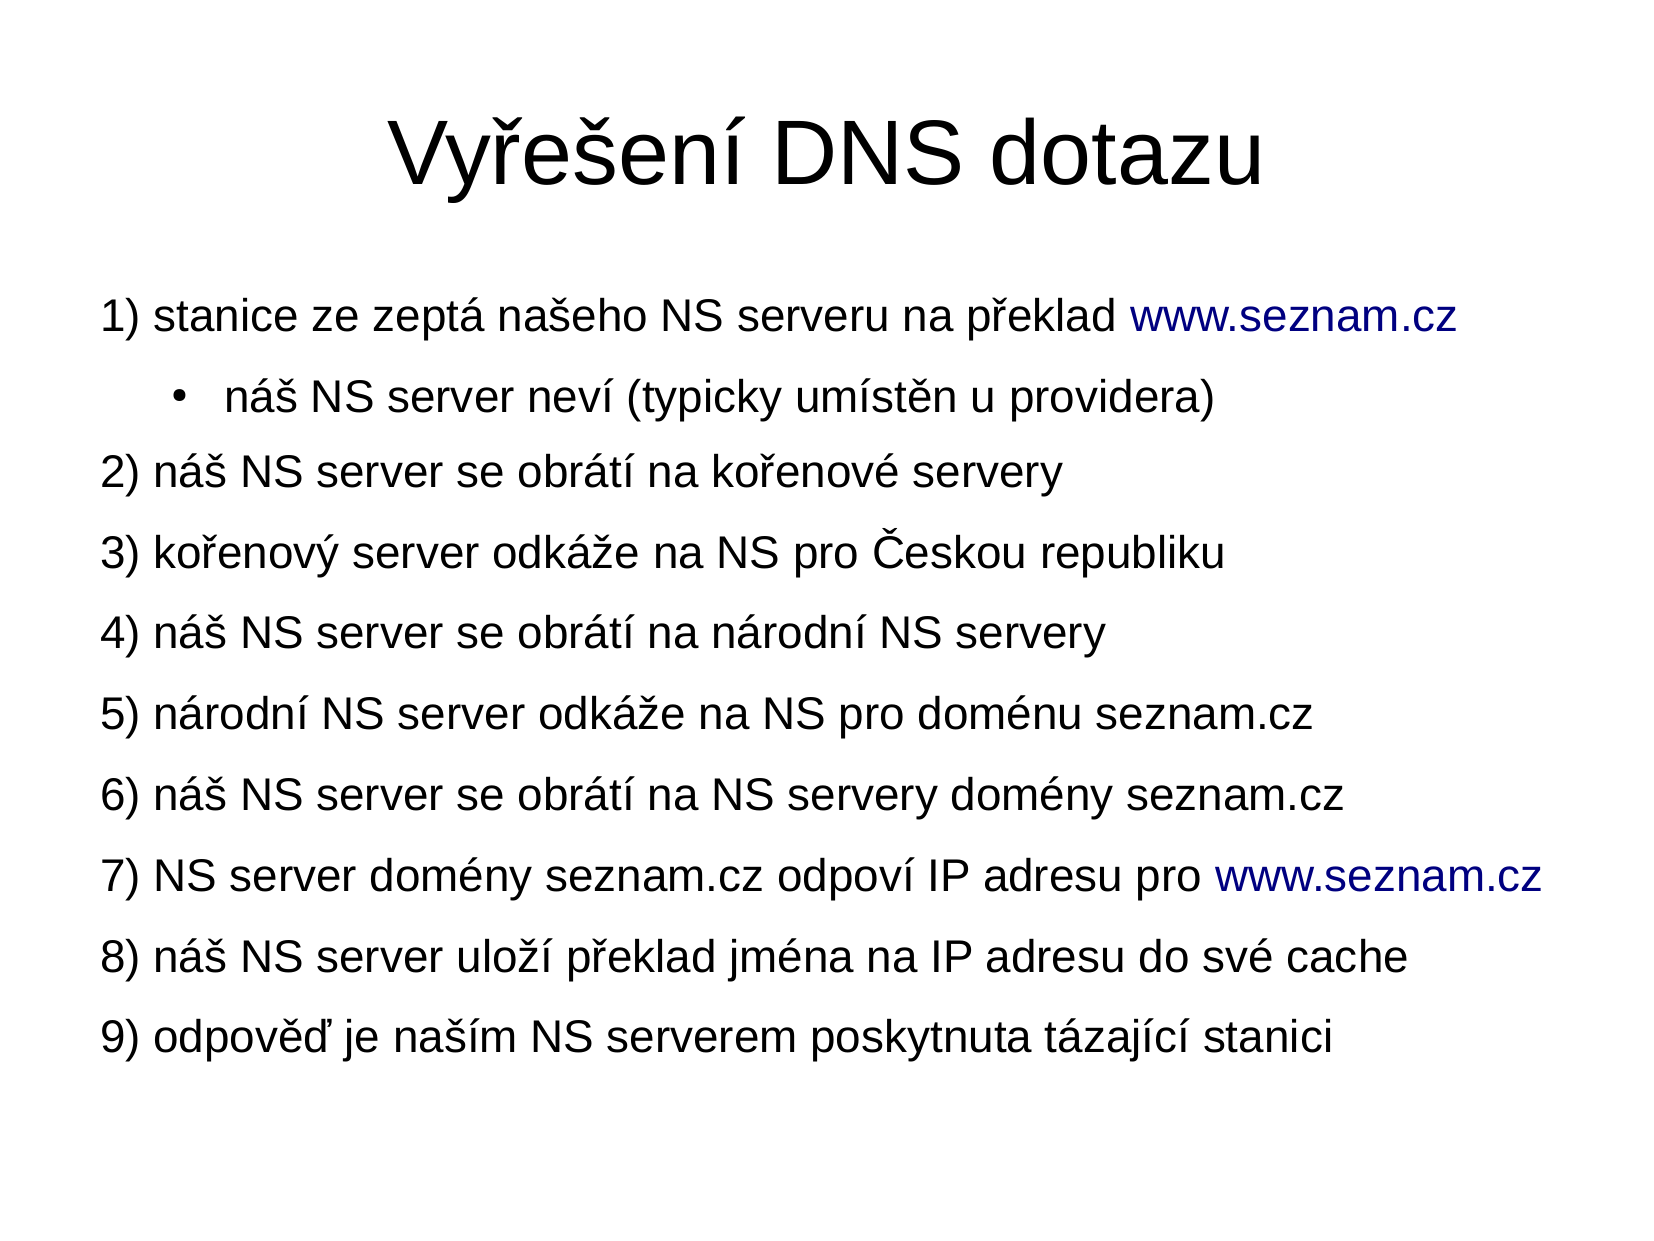

# Vyřešení DNS dotazu
stanice ze zeptá našeho NS serveru na překlad www.seznam.cz
náš NS server neví (typicky umístěn u providera)
náš NS server se obrátí na kořenové servery
kořenový server odkáže na NS pro Českou republiku
náš NS server se obrátí na národní NS servery
národní NS server odkáže na NS pro doménu seznam.cz
náš NS server se obrátí na NS servery domény seznam.cz
NS server domény seznam.cz odpoví IP adresu pro www.seznam.cz
náš NS server uloží překlad jména na IP adresu do své cache
odpověď je naším NS serverem poskytnuta tázající stanici